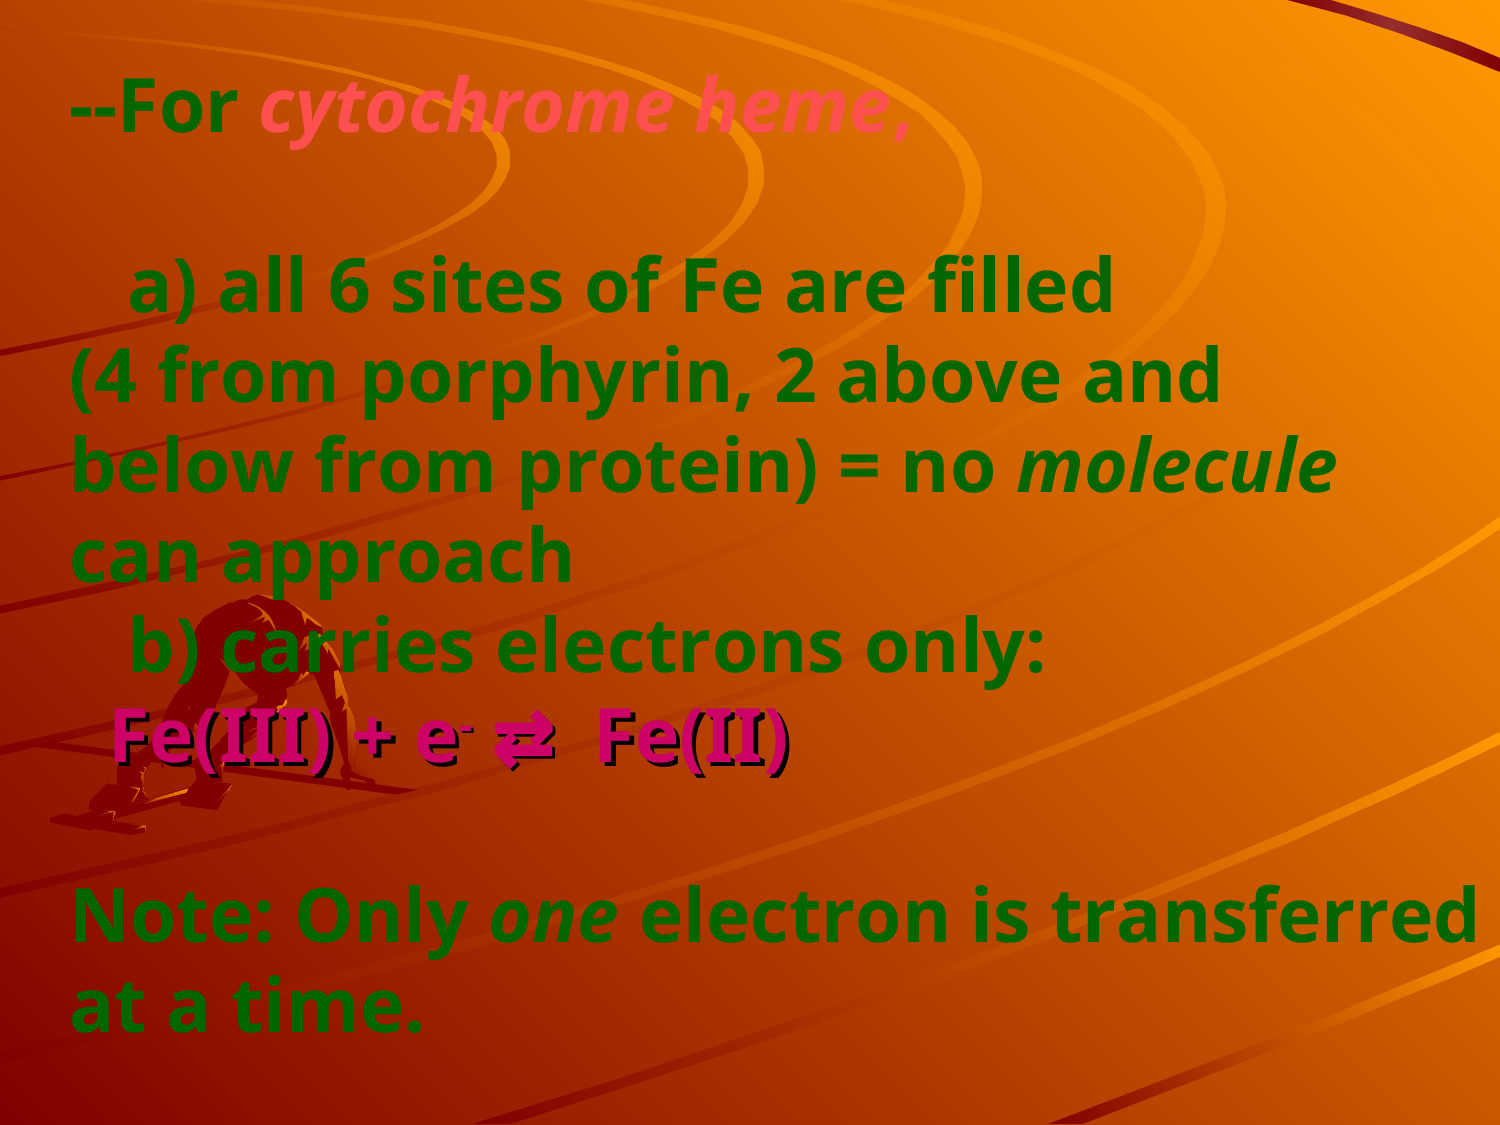

--For cytochrome heme,
  a) all 6 sites of Fe are filled
(4 from porphyrin, 2 above and
below from protein) = no molecule
can approach
  b) carries electrons only:
 Fe(III) + e-  Fe(II)
Note: Only one electron is transferred
at a time.